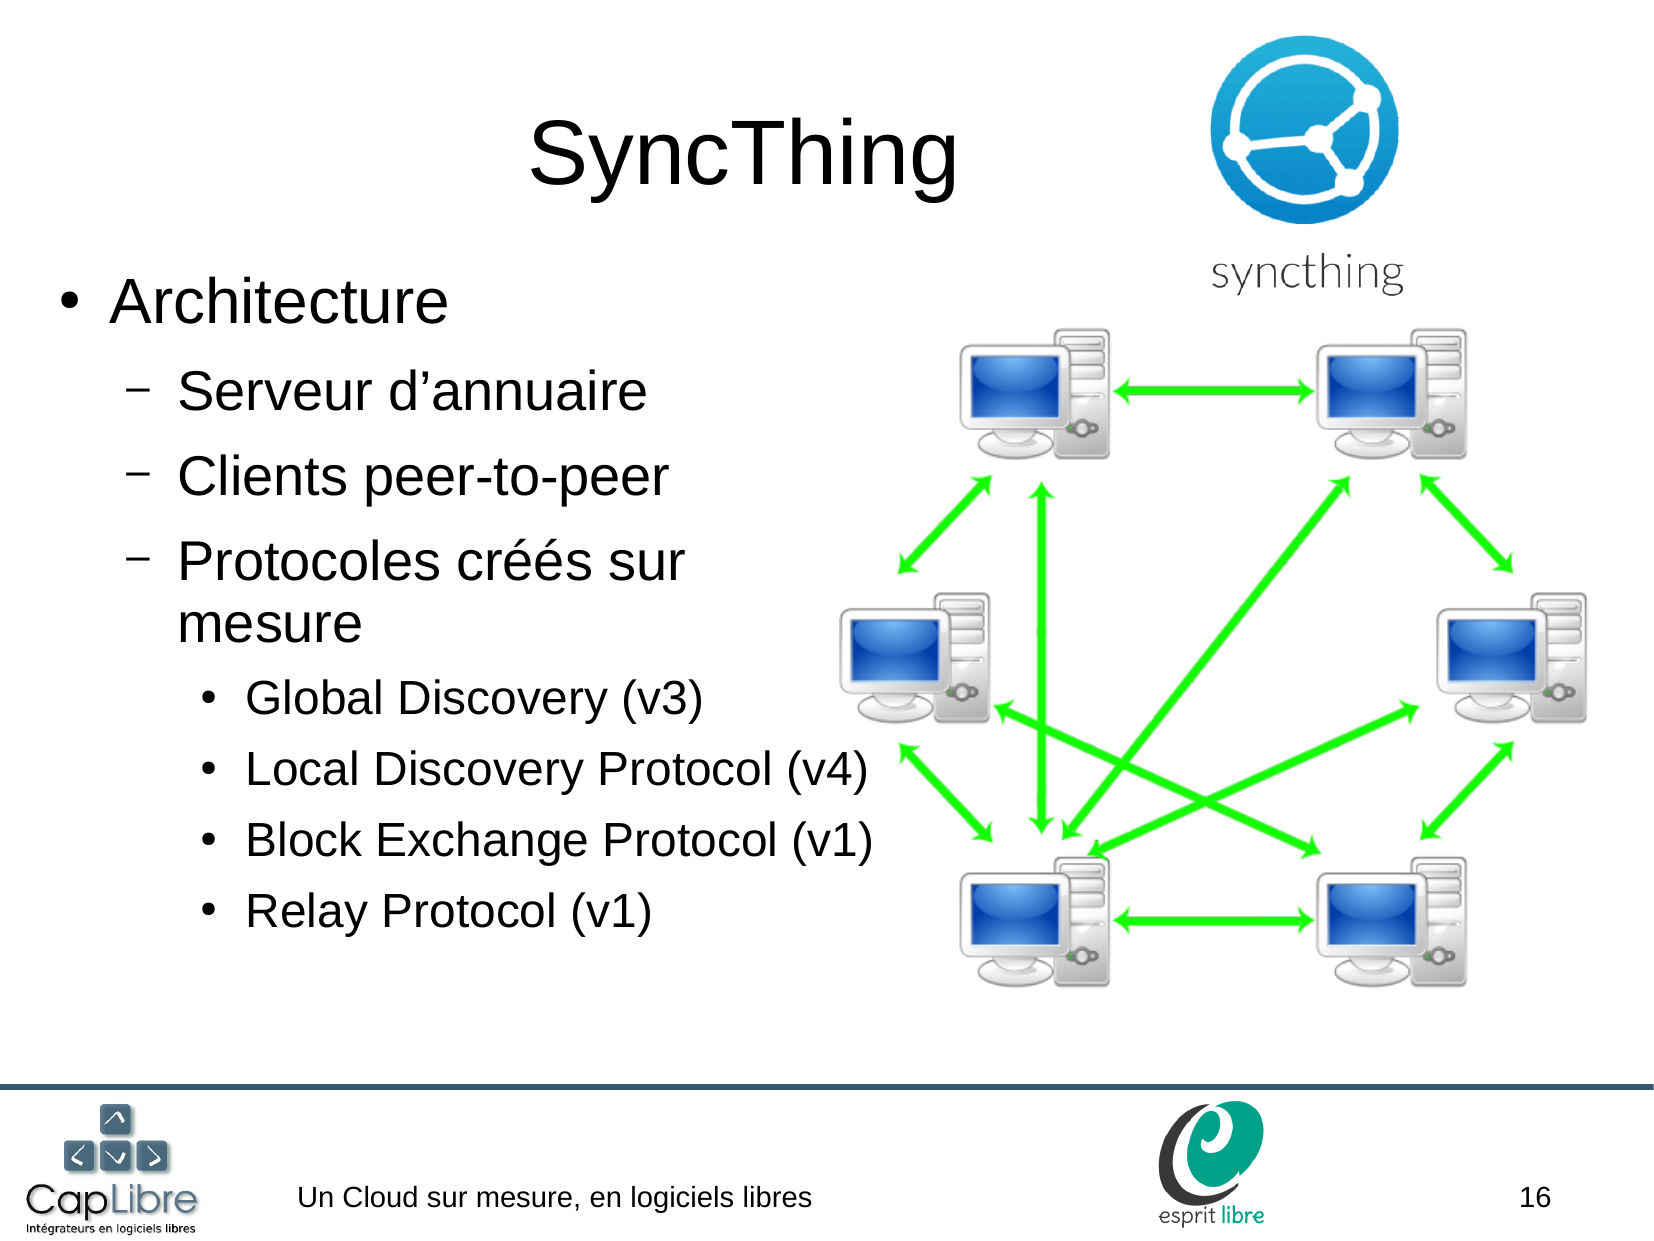

# SyncThing
Architecture
Serveur d’annuaire
Clients peer-to-peer
Protocoles créés sur mesure
Global Discovery (v3)
Local Discovery Protocol (v4)
Block Exchange Protocol (v1)
Relay Protocol (v1)
Un Cloud sur mesure, en logiciels libres